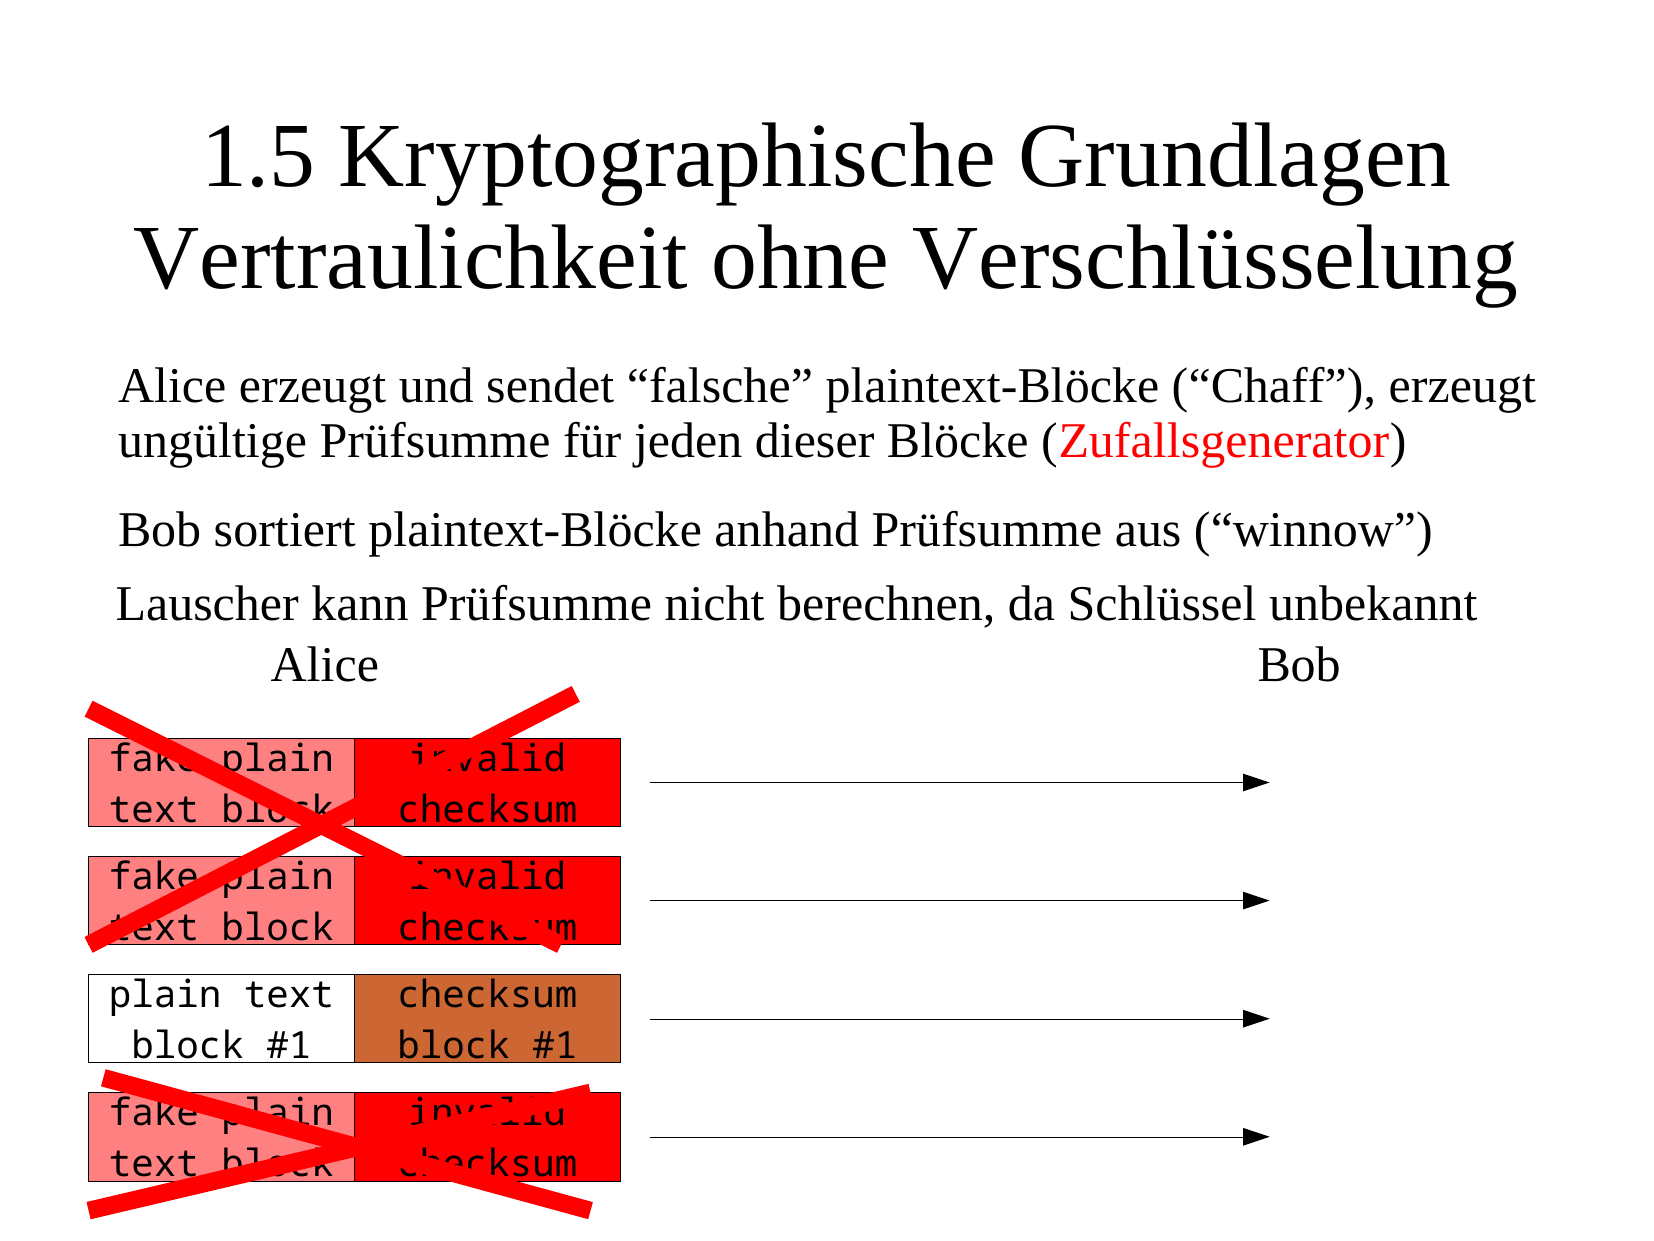

# 1.5 Kryptographische Grundlagen Vertraulichkeit ohne Verschlüsselung
Alice erzeugt und sendet “falsche” plaintext-Blöcke (“Chaff”), erzeugt
ungültige Prüfsumme für jeden dieser Blöcke (Zufallsgenerator)
Bob sortiert plaintext-Blöcke anhand Prüfsumme aus (“winnow”)
Lauscher kann Prüfsumme nicht berechnen, da Schlüssel unbekannt
Alice
Bob
fake plain
text block
fake plain
text block
invalid
checksum
invalid
checksum
fake plain
text block
fake plain
text block
fake plain
text block
fake plain
text block
invalid
checksum
invalid
checksum
invalid
checksum
invalid
checksum
plain text
block #1
checksum
block #1
fake plain
text block
invalid
checksum